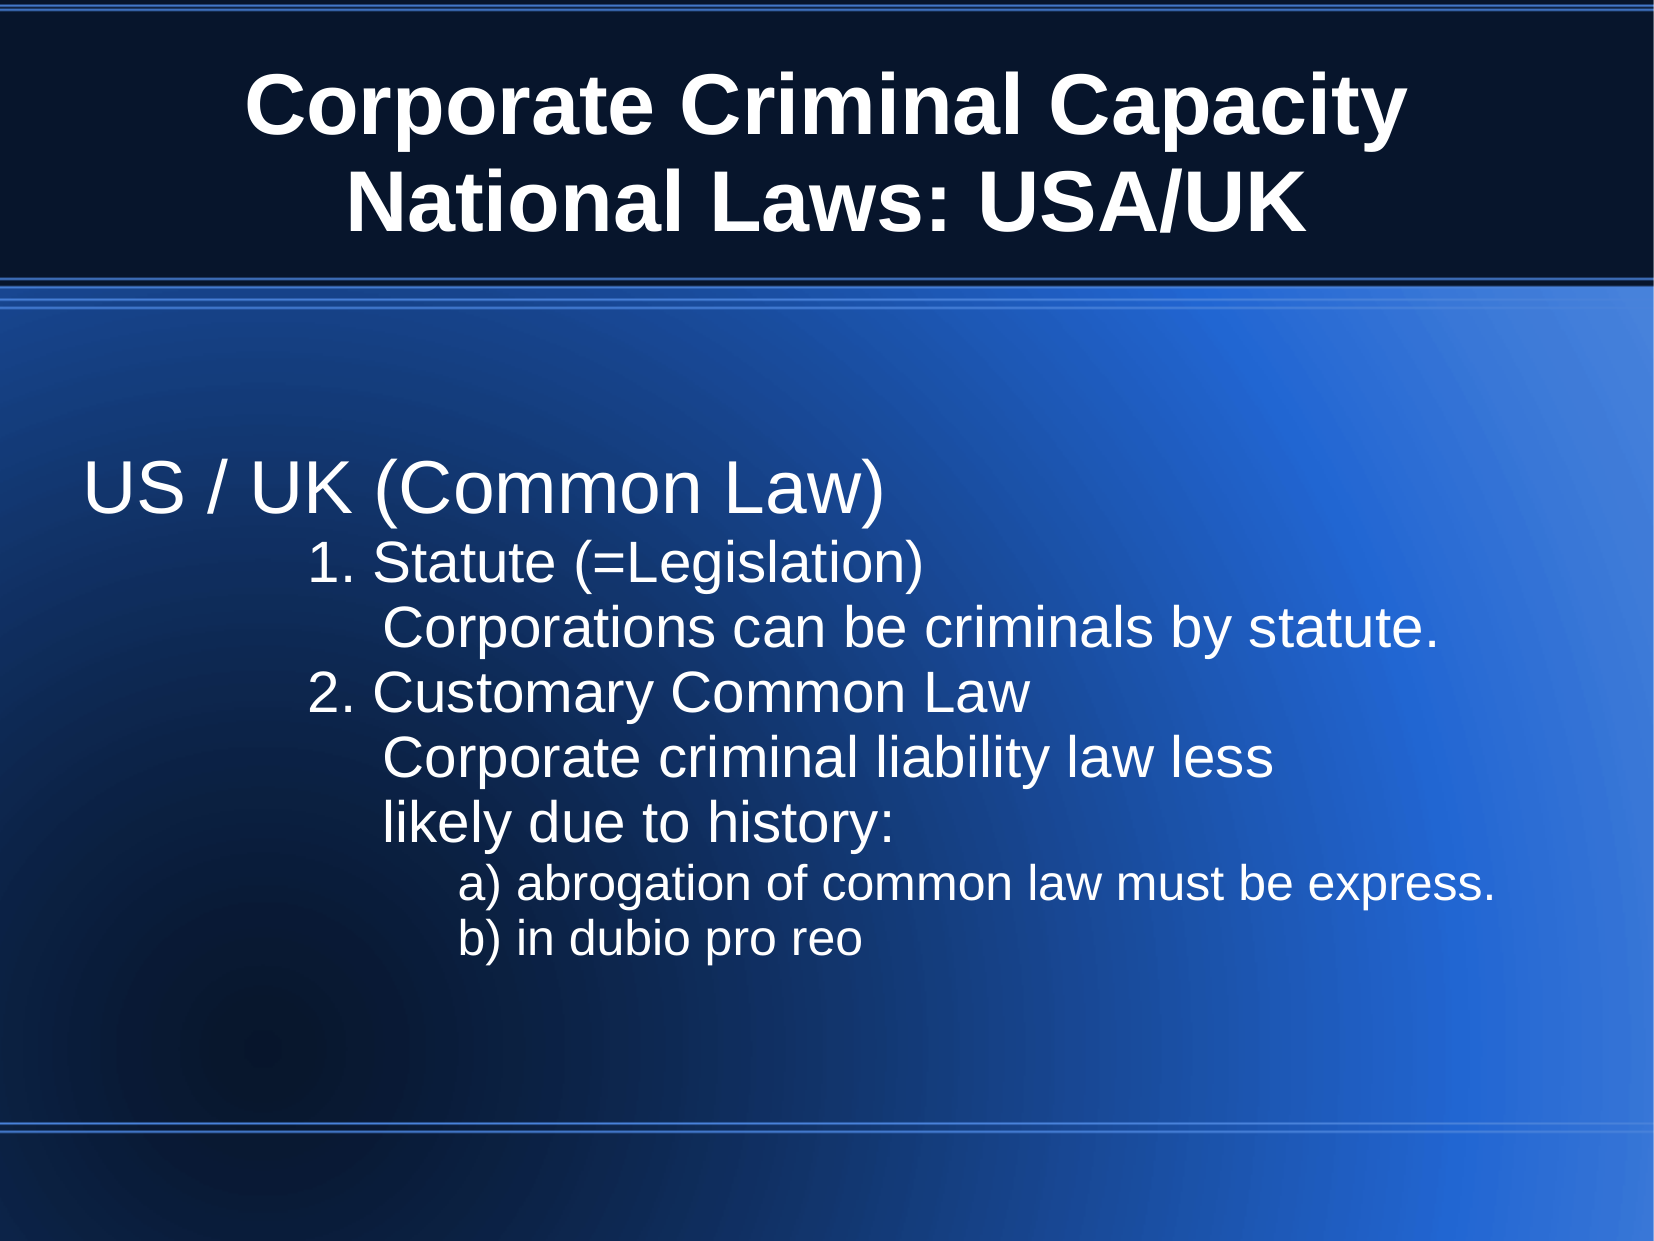

# Corporate Criminal Capacity National Laws: USA/UK
US / UK (Common Law)
			1. Statute (=Legislation)
				Corporations can be criminals by statute.
			2. Customary Common Law
				Corporate criminal liability law less
				likely due to history:
					a) abrogation of common law must be express.
					b) in dubio pro reo